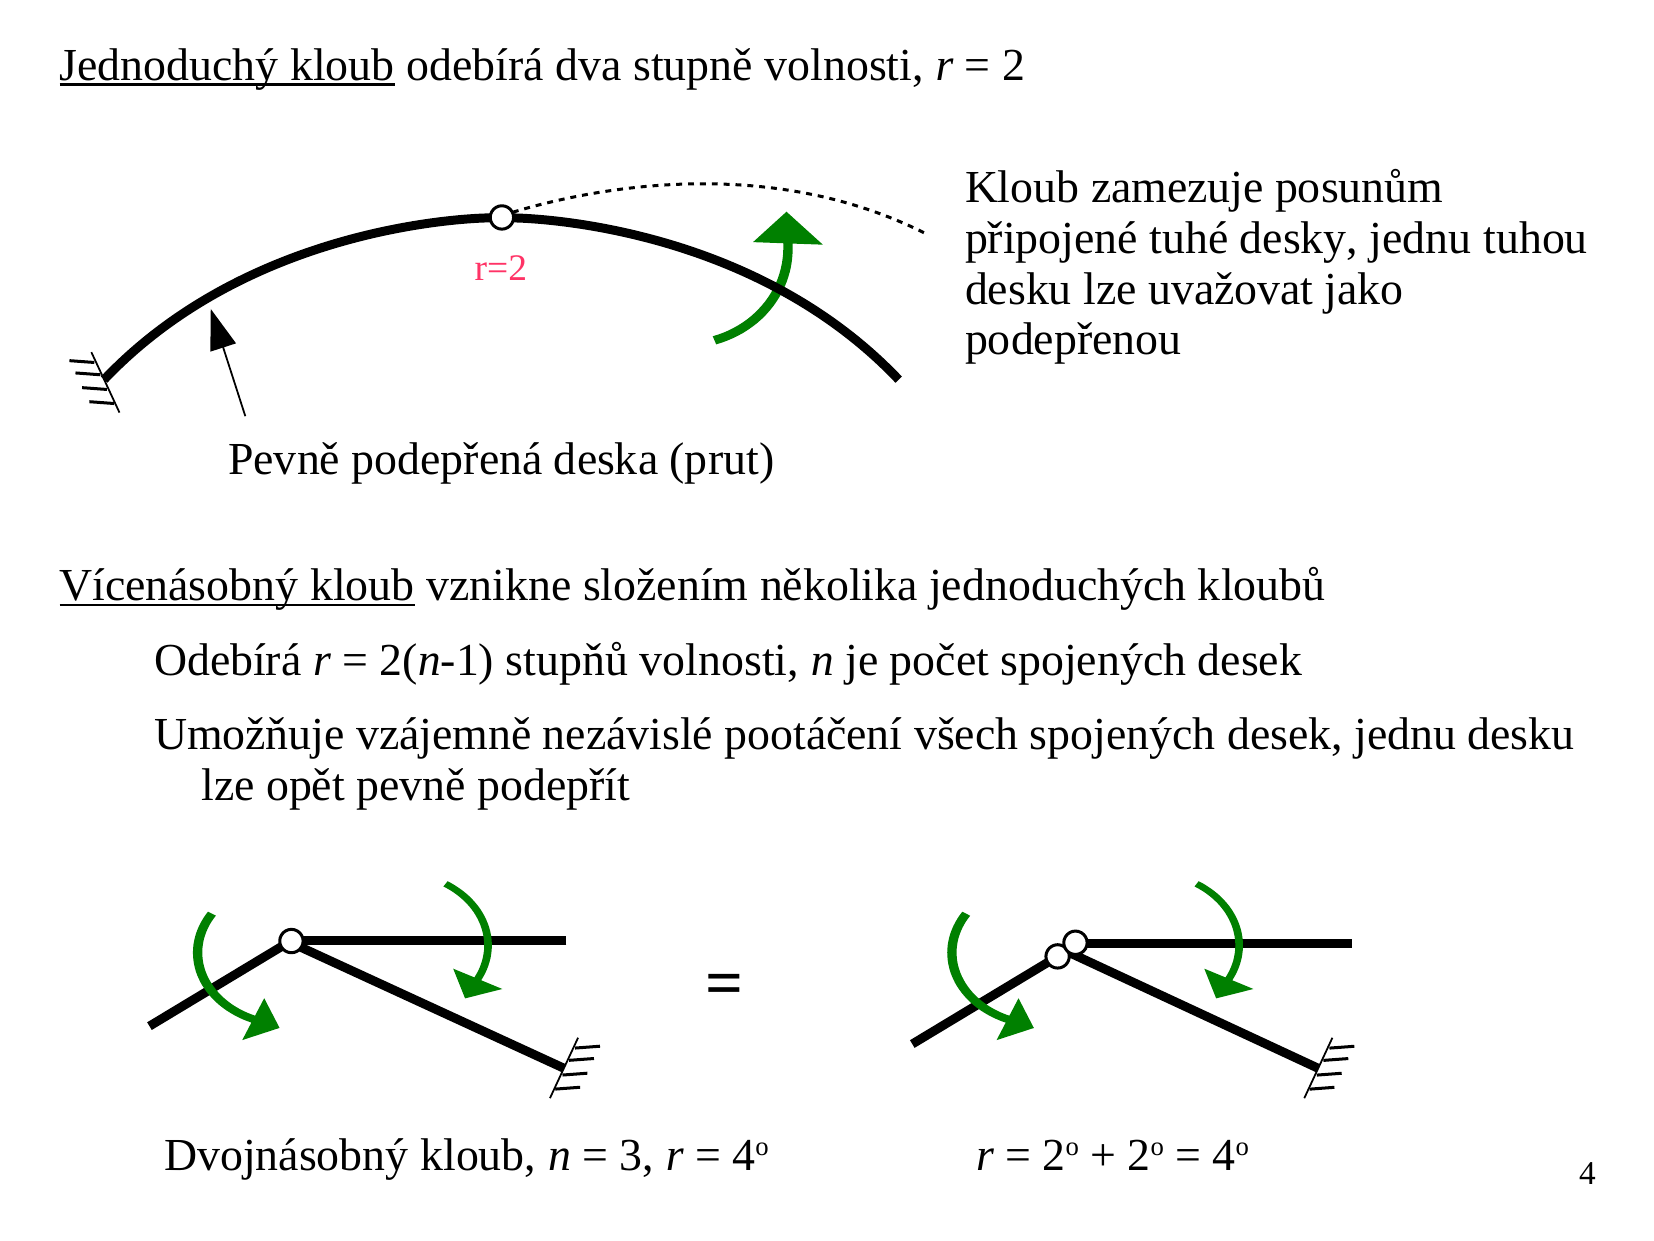

# Jednoduchý kloub odebírá dva stupně volnosti, r = 2
Vícenásobný kloub vznikne složením několika jednoduchých kloubů
Odebírá r = 2(n-1) stupňů volnosti, n je počet spojených desek
Umožňuje vzájemně nezávislé pootáčení všech spojených desek, jednu desku lze opět pevně podepřít
Kloub zamezuje posunům připojené tuhé desky, jednu tuhou desku lze uvažovat jako podepřenou
r=2
Pevně podepřená deska (prut)
=
Dvojnásobný kloub, n = 3, r = 4o			r = 2o + 2o = 4o
4